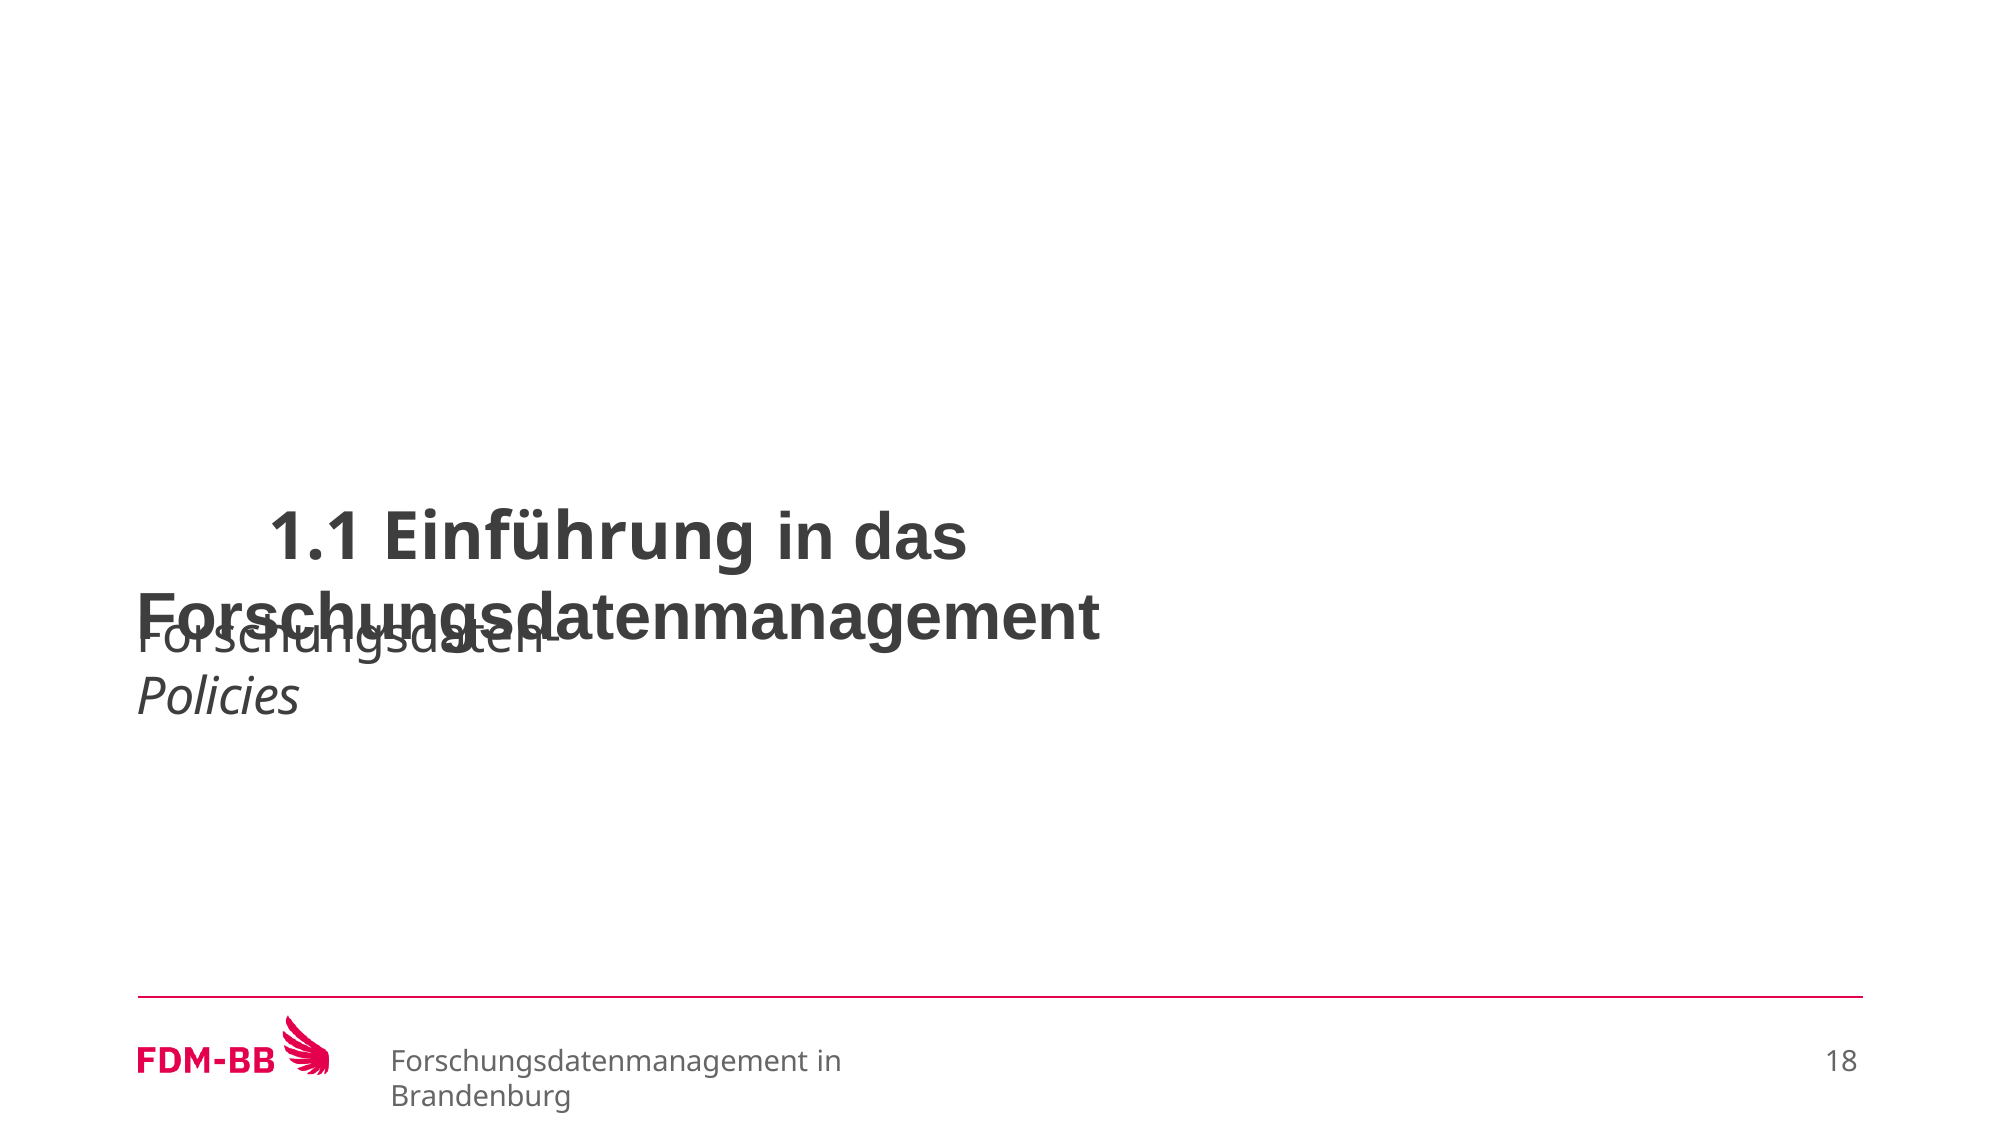

# 1.1 Einführung in das Forschungsdatenmanagement
Forschungsdaten-Policies
Forschungsdatenmanagement in Brandenburg